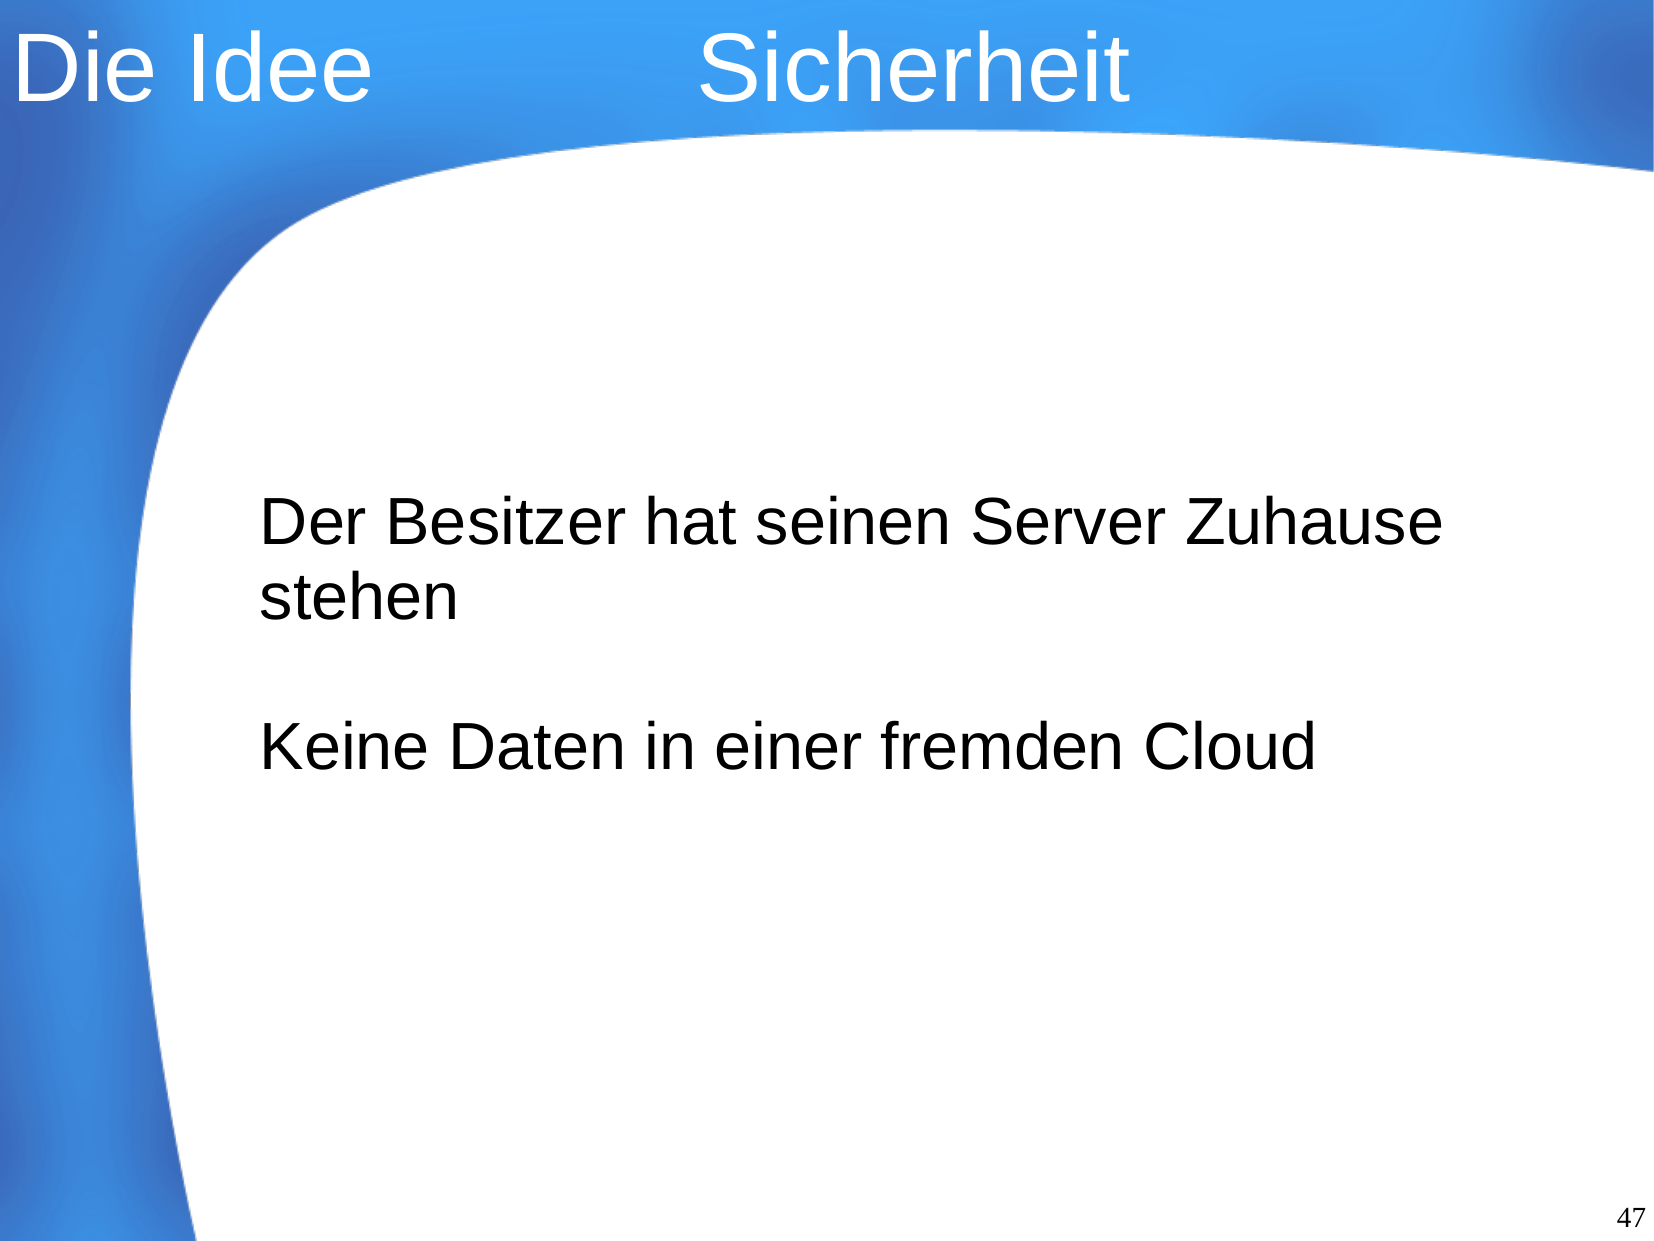

Die Idee
# Sicherheit
Der Besitzer hat seinen Server Zuhause stehen
Keine Daten in einer fremden Cloud
47